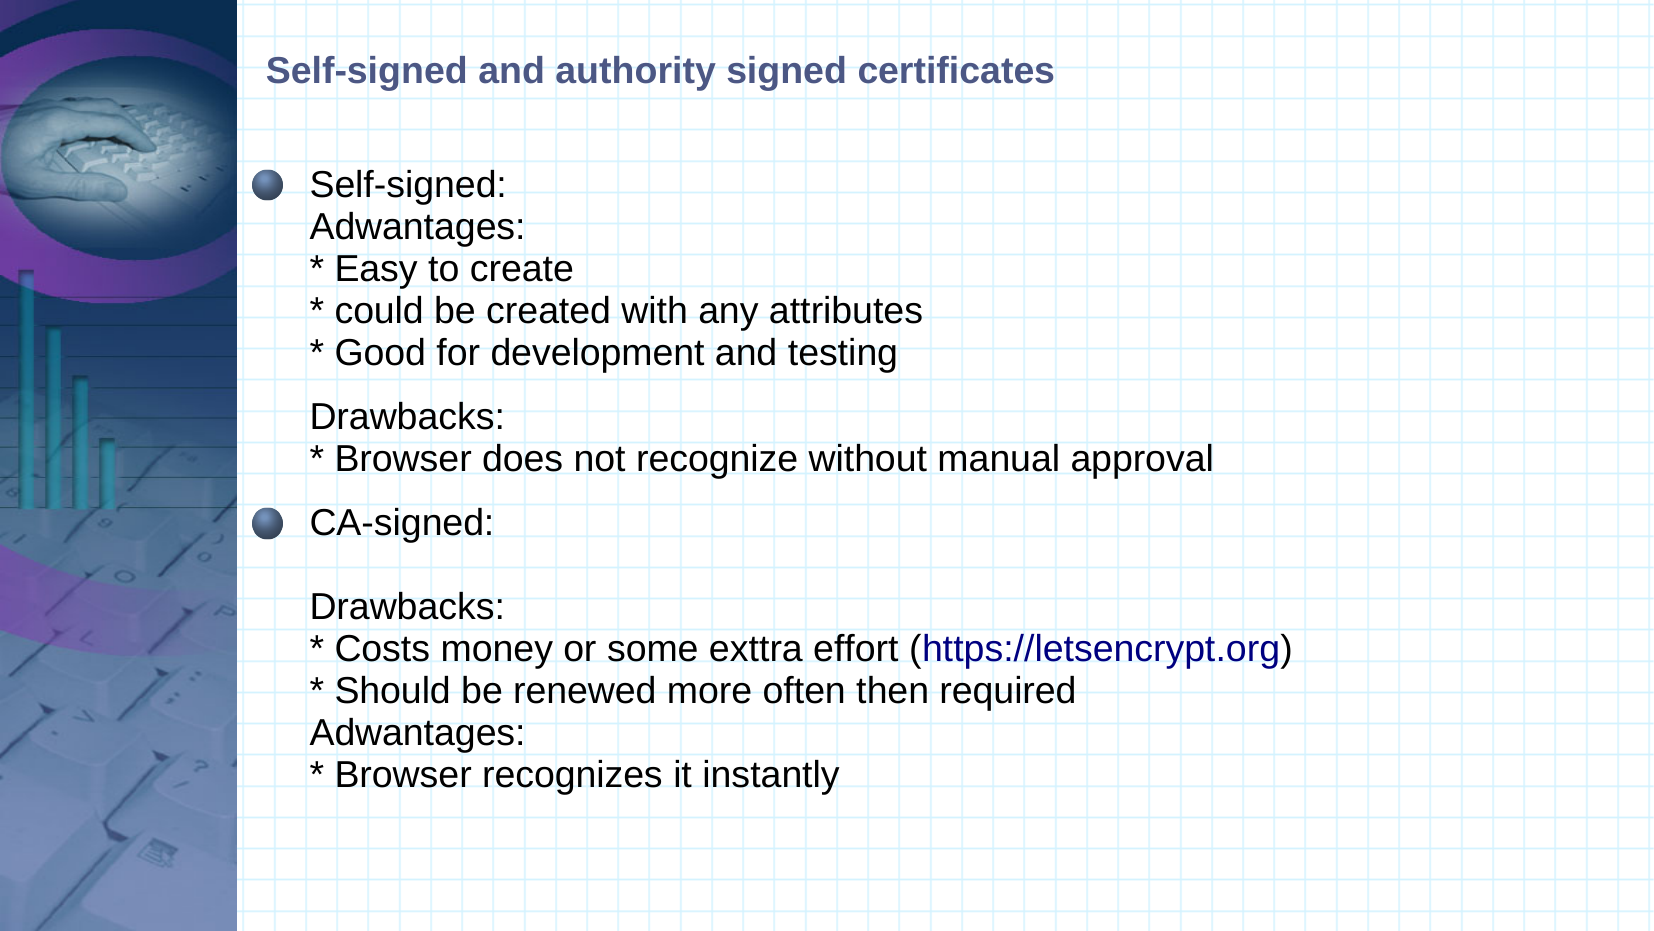

# Self-signed and authority signed certificates
Self-signed:
Adwantages:
* Easy to create
* could be created with any attributes
* Good for development and testing
Drawbacks:
* Browser does not recognize without manual approval
CA-signed:
Drawbacks:
* Costs money or some exttra effort (https://letsencrypt.org)
* Should be renewed more often then required
Adwantages:
* Browser recognizes it instantly